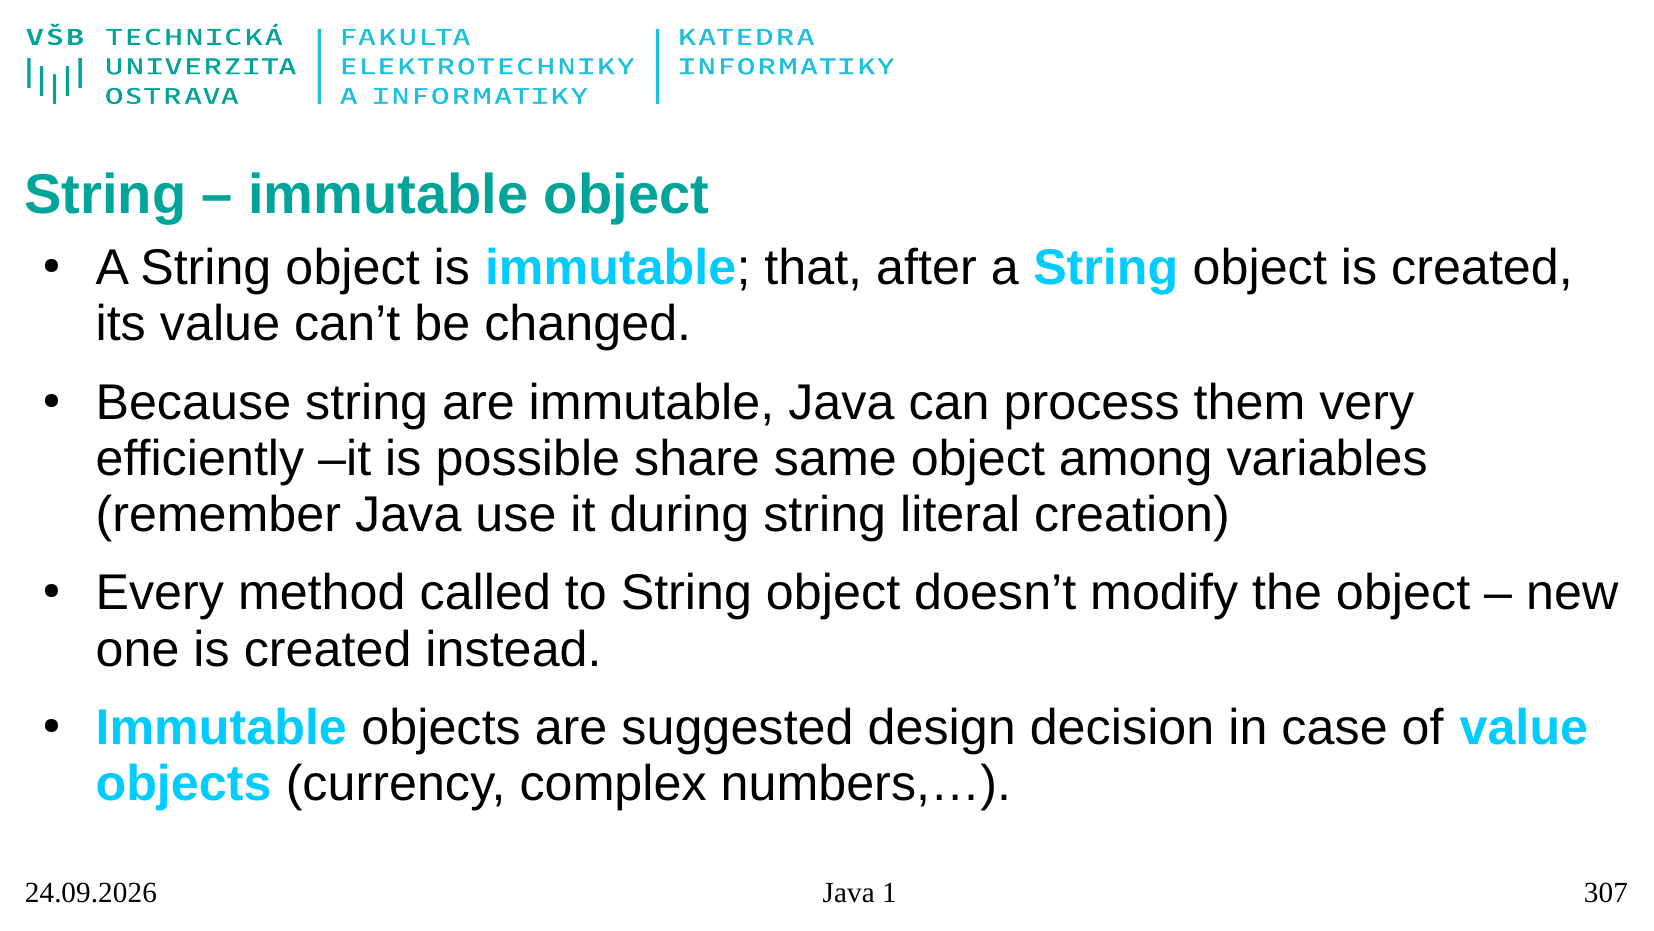

# String – immutable object
A String object is immutable; that, after a String object is created, its value can’t be changed.
Because string are immutable, Java can process them very efficiently –it is possible share same object among variables (remember Java use it during string literal creation)
Every method called to String object doesn’t modify the object – new one is created instead.
Immutable objects are suggested design decision in case of value objects (currency, complex numbers,…).
Java 1
307